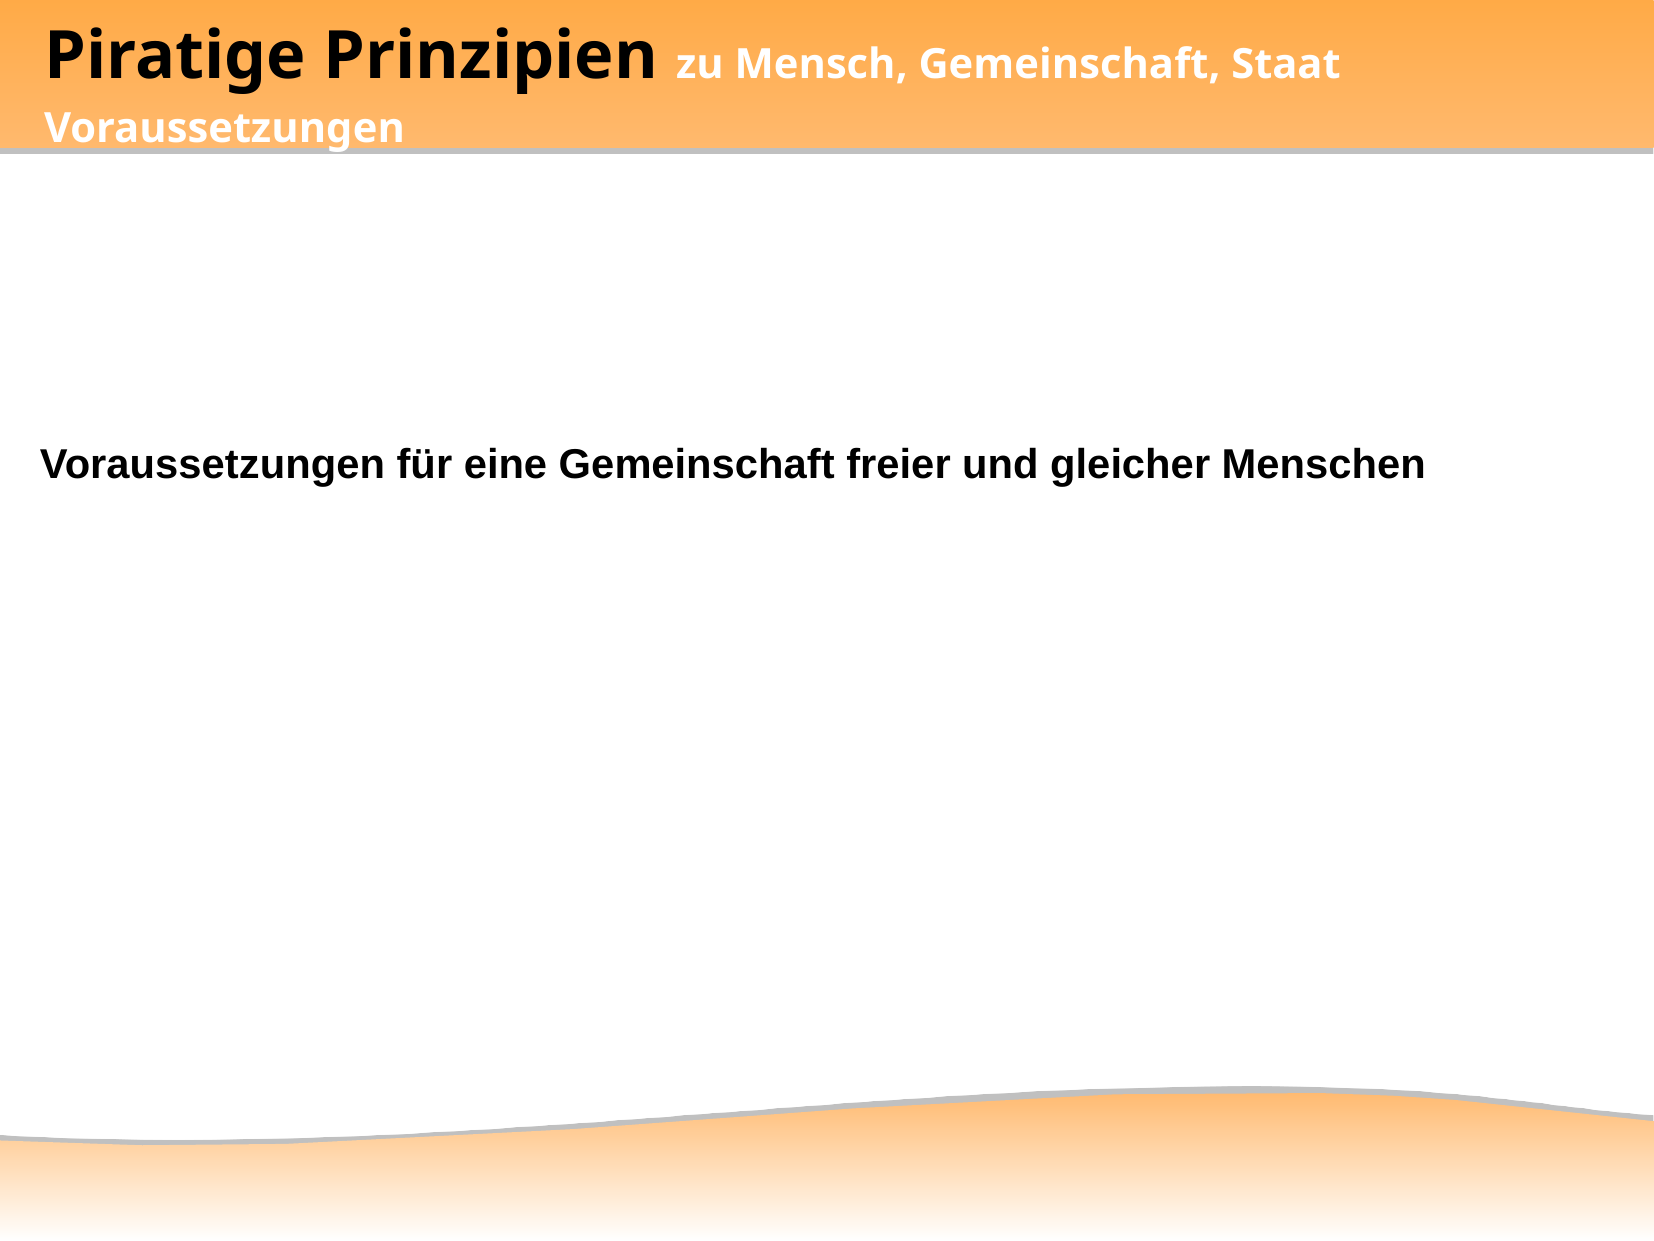

Piratige Prinzipien zu Mensch, Gemeinschaft, Staat
Voraussetzungen
Voraussetzungen für eine Gemeinschaft freier und gleicher Menschen